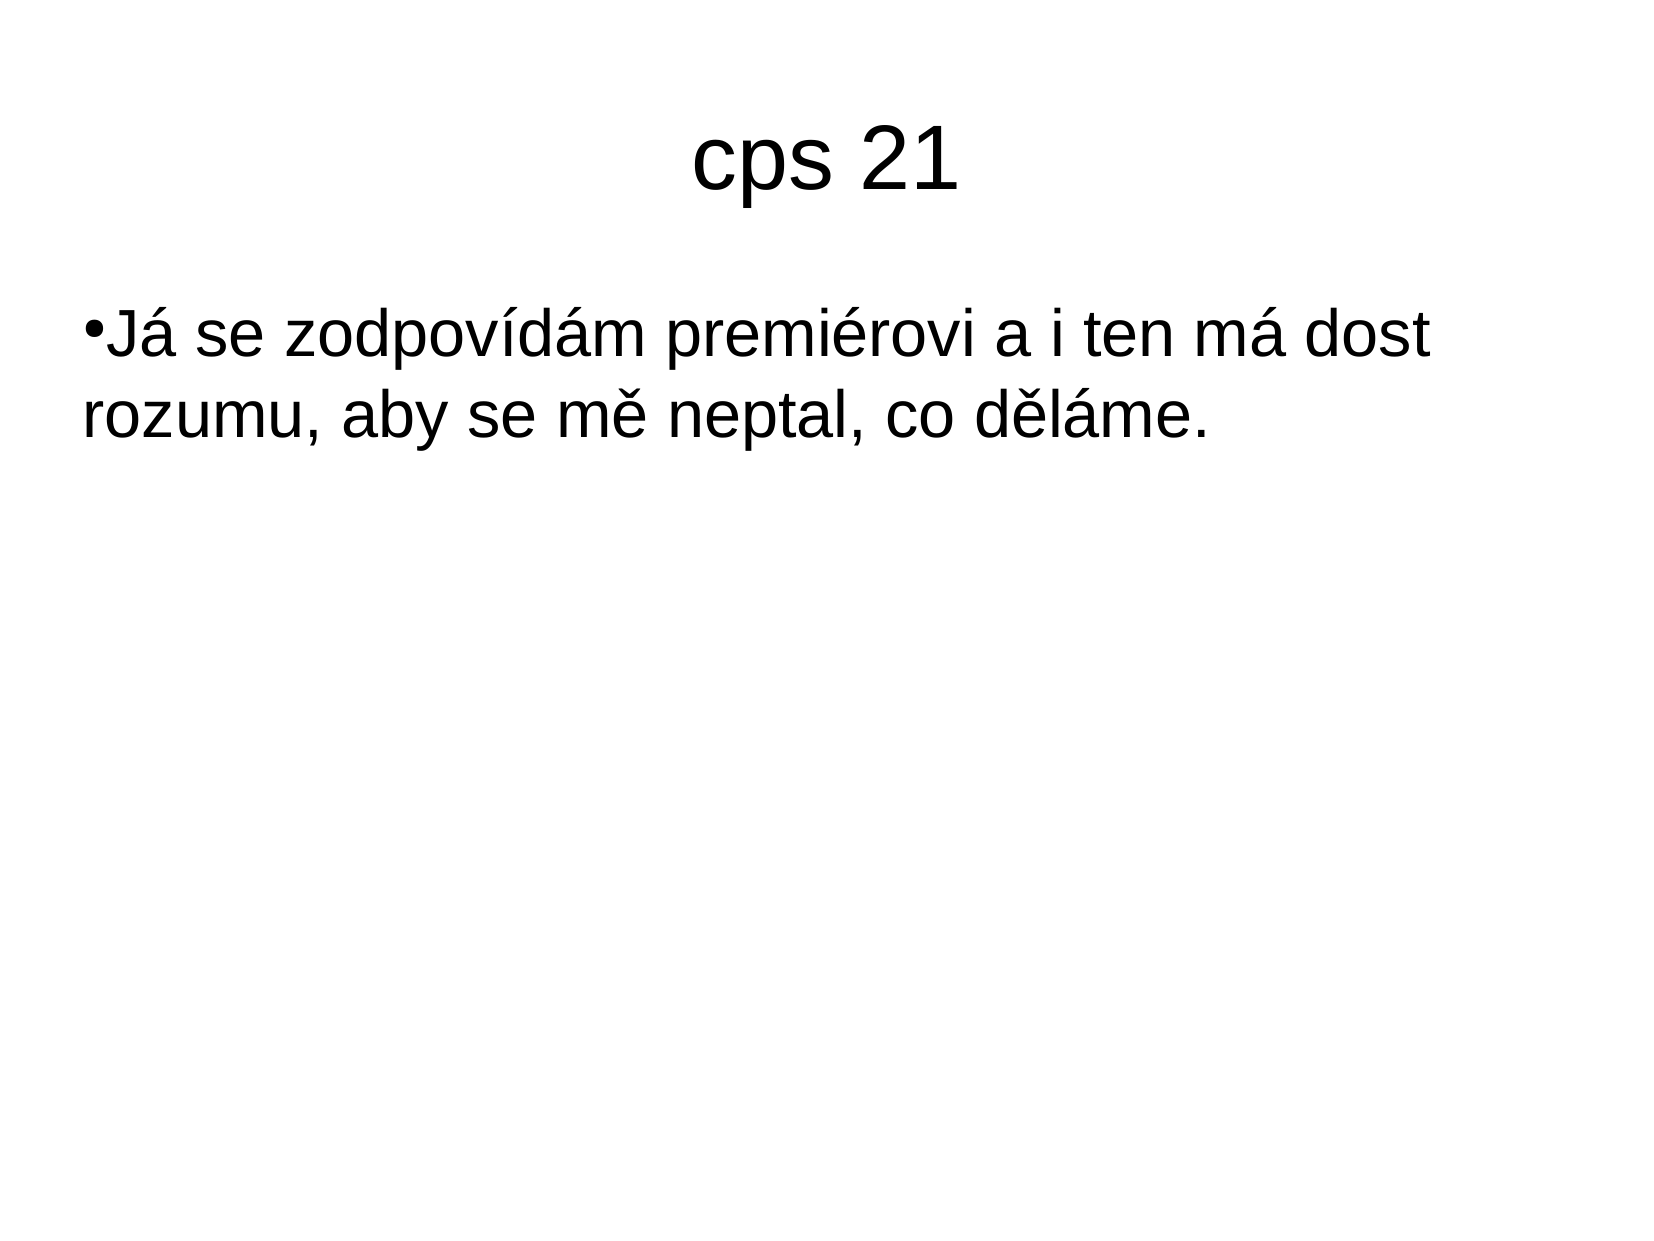

# cps 21
Já se zodpovídám premiérovi a i ten má dost rozumu, aby se mě neptal, co děláme.